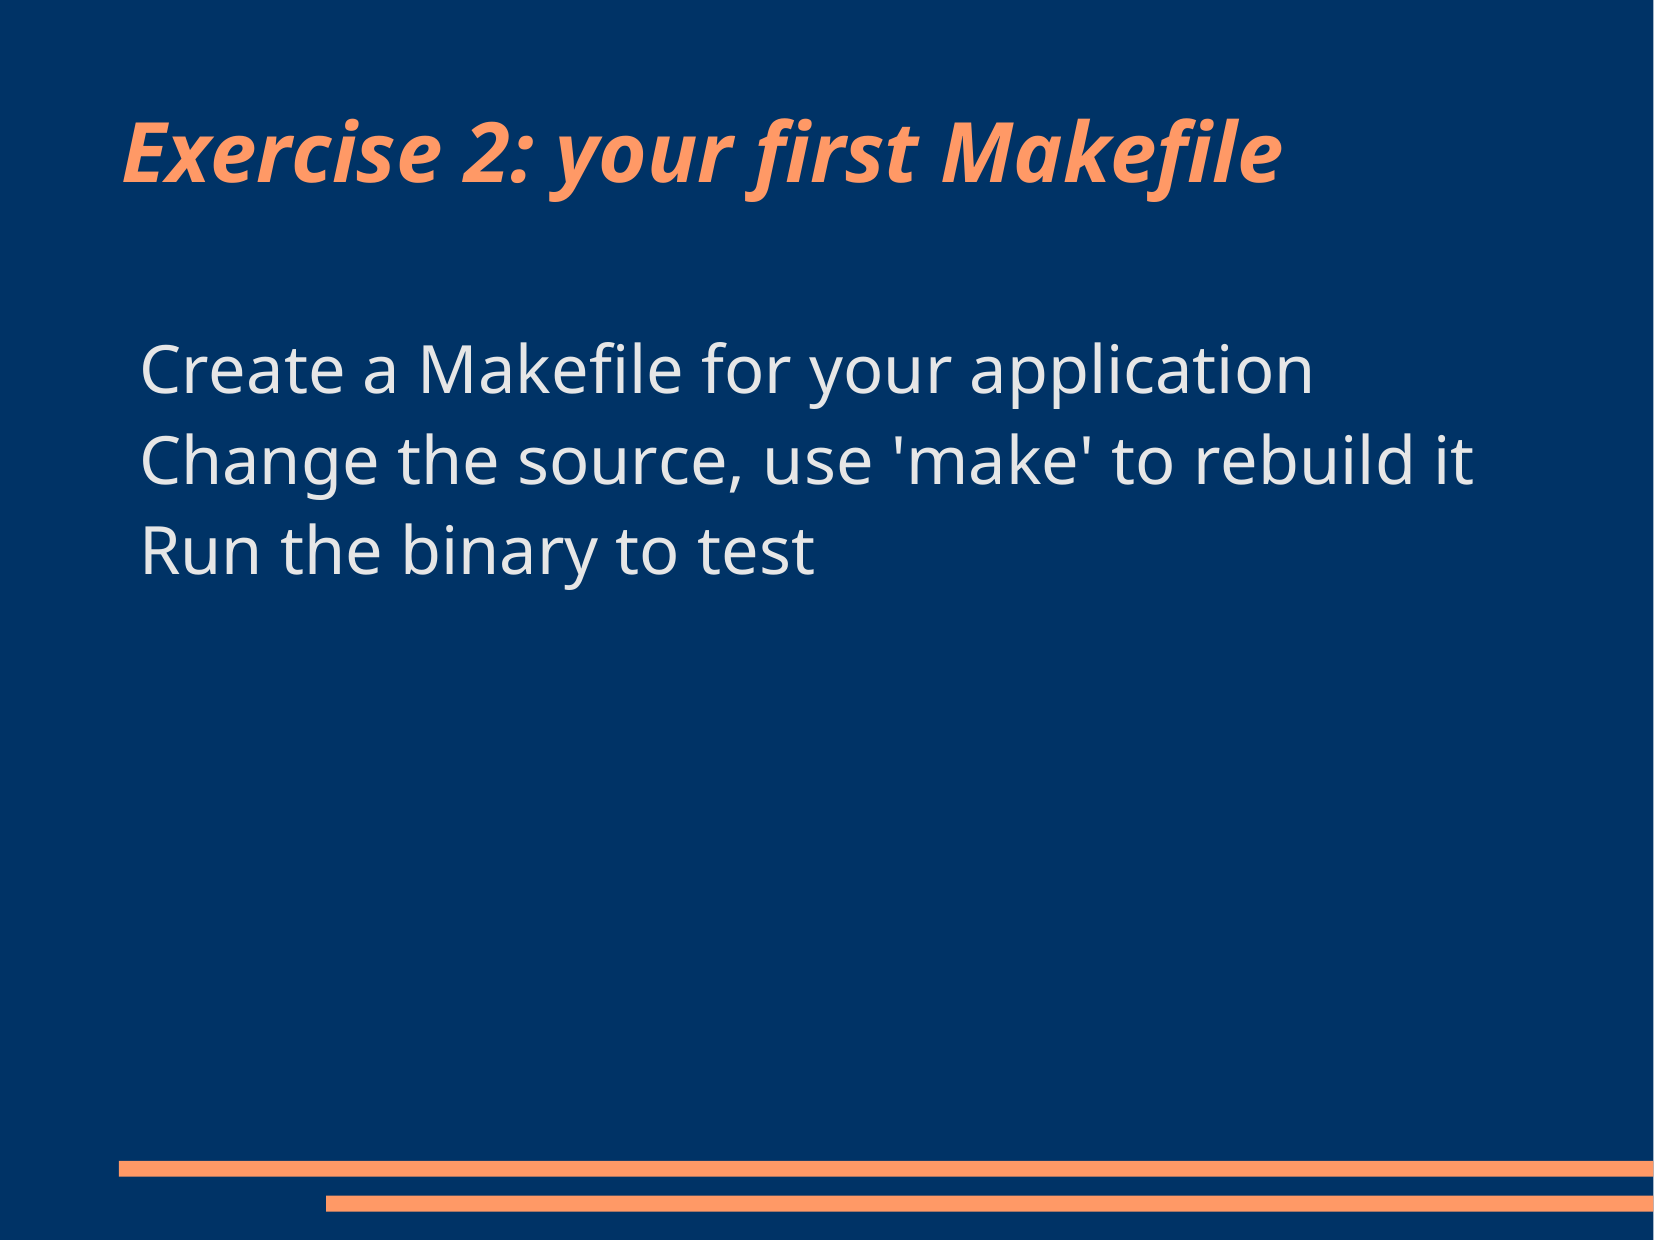

# Exercise 2: your first Makefile
Create a Makefile for your application
Change the source, use 'make' to rebuild it
Run the binary to test